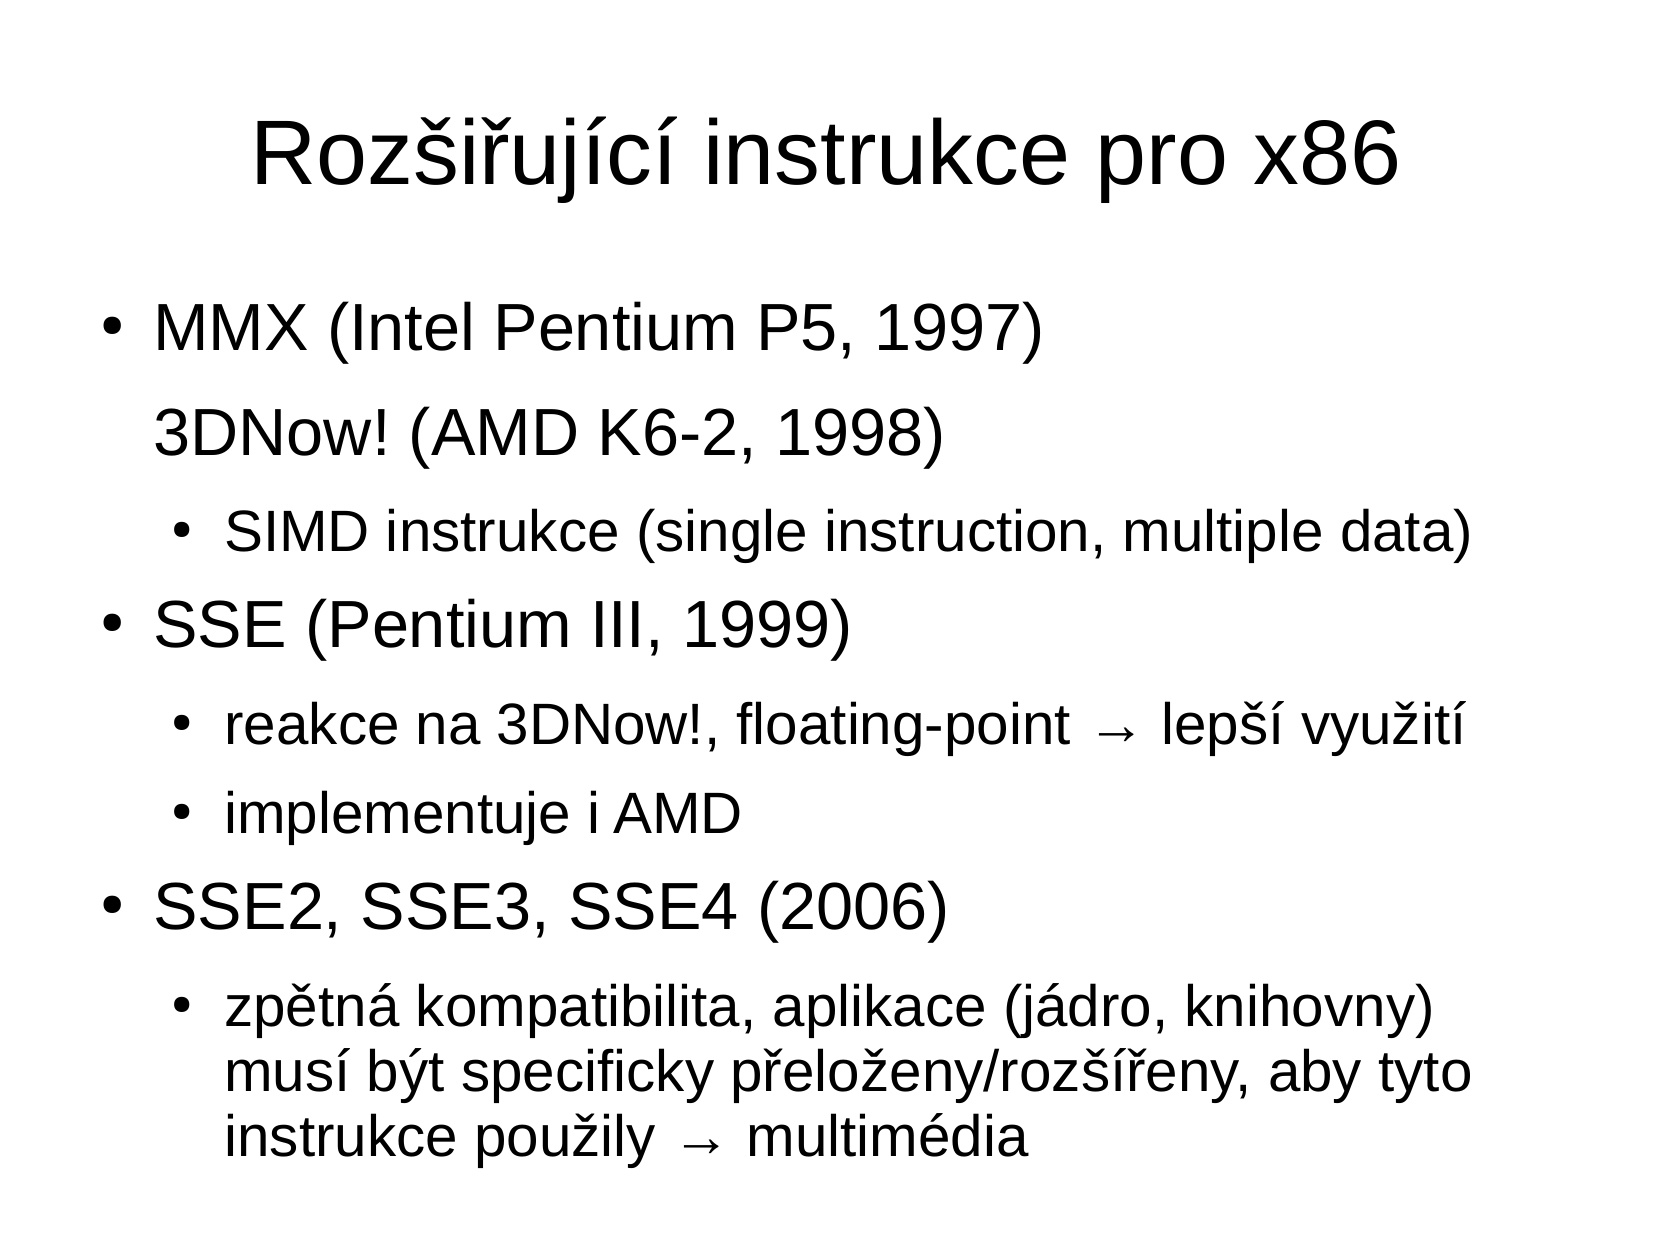

# Rozšiřující instrukce pro x86
MMX (Intel Pentium P5, 1997)
3DNow! (AMD K6-2, 1998)
SIMD instrukce (single instruction, multiple data)
SSE (Pentium III, 1999)
reakce na 3DNow!, floating-point → lepší využití
implementuje i AMD
SSE2, SSE3, SSE4 (2006)
zpětná kompatibilita, aplikace (jádro, knihovny) musí být specificky přeloženy/rozšířeny, aby tyto instrukce použily → multimédia